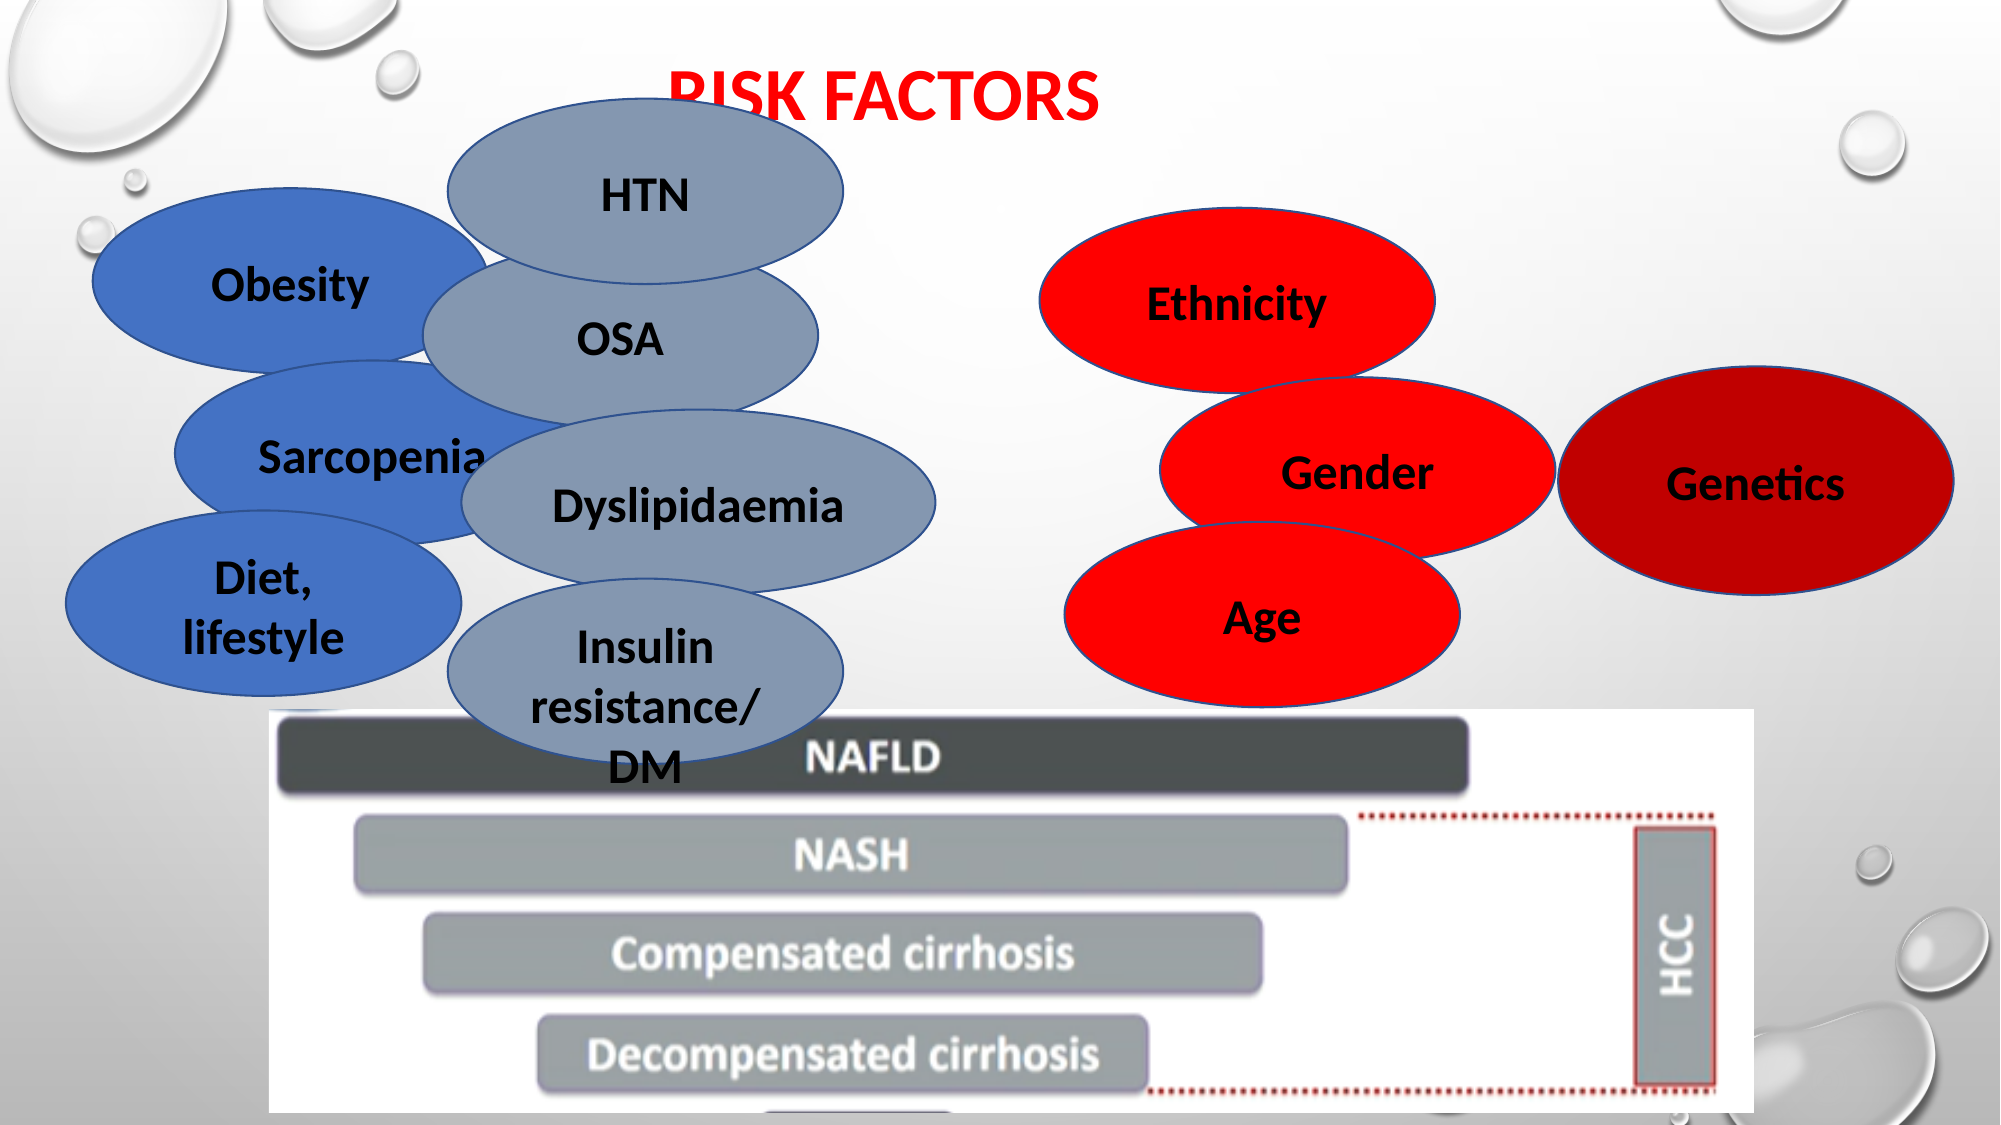

# Risk factors
HTN
Obesity
Ethnicity
OSA
Sarcopenia
Genetics
Gender
Dyslipidaemia
Diet, lifestyle
Age
Insulin resistance/ DM